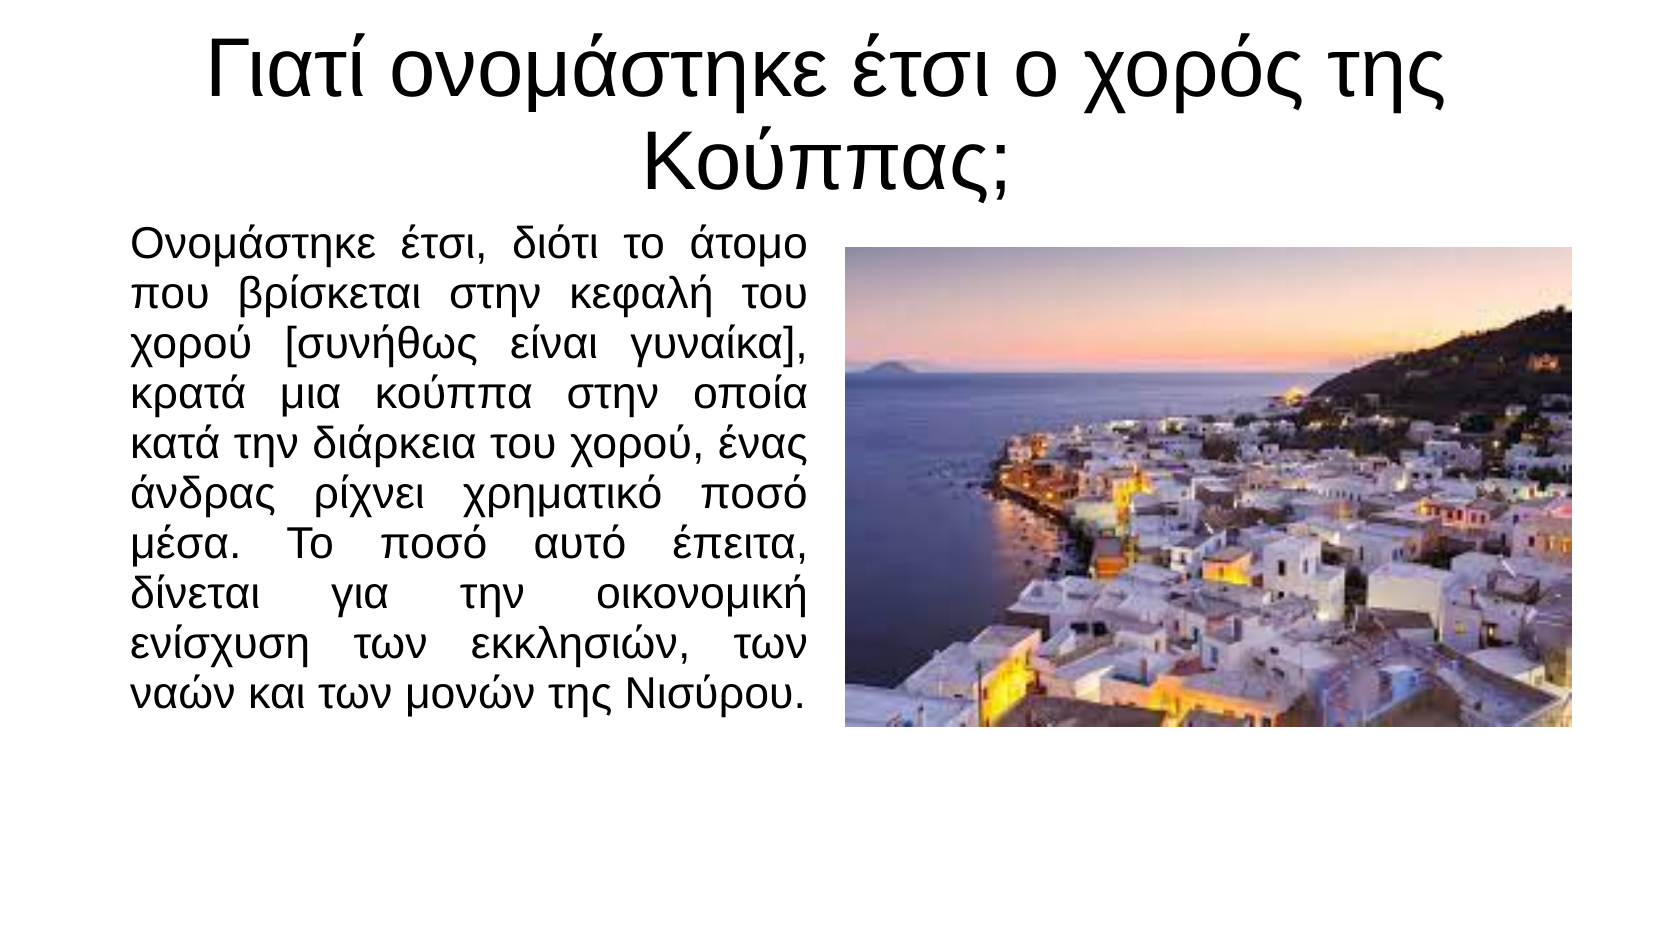

# Γιατί ονομάστηκε έτσι ο χορός της Κούππας;
Ονομάστηκε έτσι, διότι το άτομο που βρίσκεται στην κεφαλή του χορού [συνήθως είναι γυναίκα], κρατά μια κούππα στην οποία κατά την διάρκεια του χορού, ένας άνδρας ρίχνει χρηματικό ποσό μέσα. Το ποσό αυτό έπειτα, δίνεται για την οικονομική ενίσχυση των εκκλησιών, των ναών και των μονών της Νισύρου.